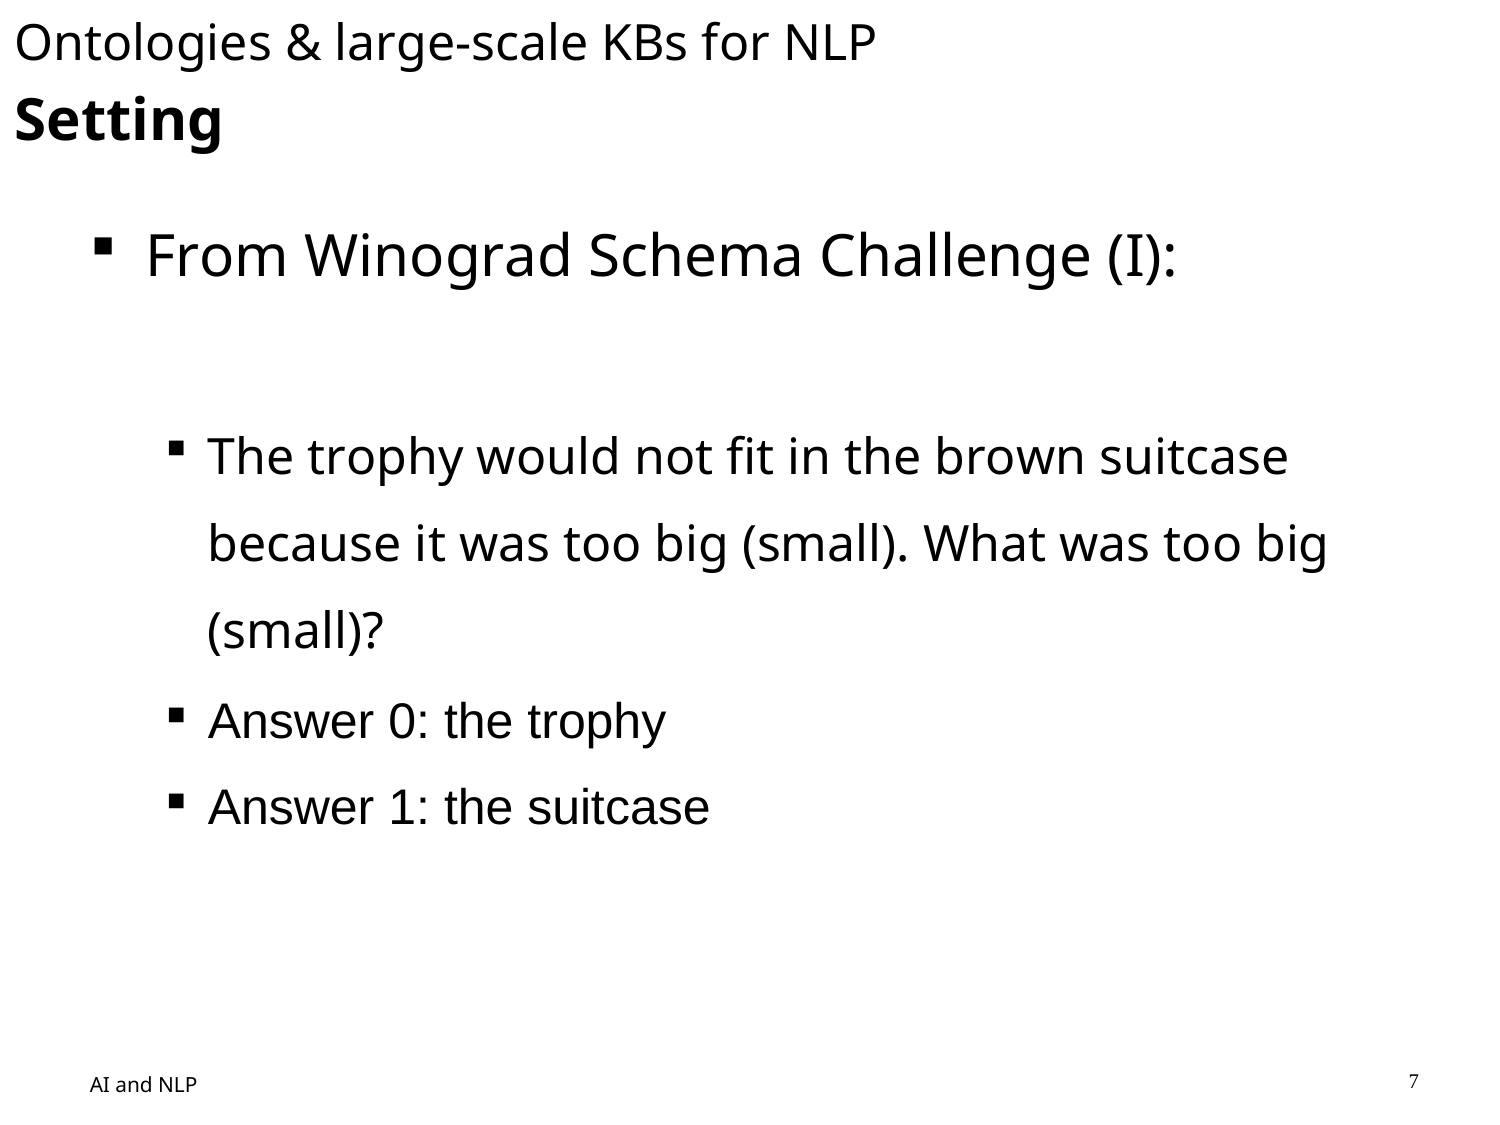

# Ontologies & large-scale KBs for NLP Setting
From Winograd Schema Challenge (I):
The trophy would not fit in the brown suitcase because it was too big (small). What was too big (small)?
Answer 0: the trophy
Answer 1: the suitcase
7